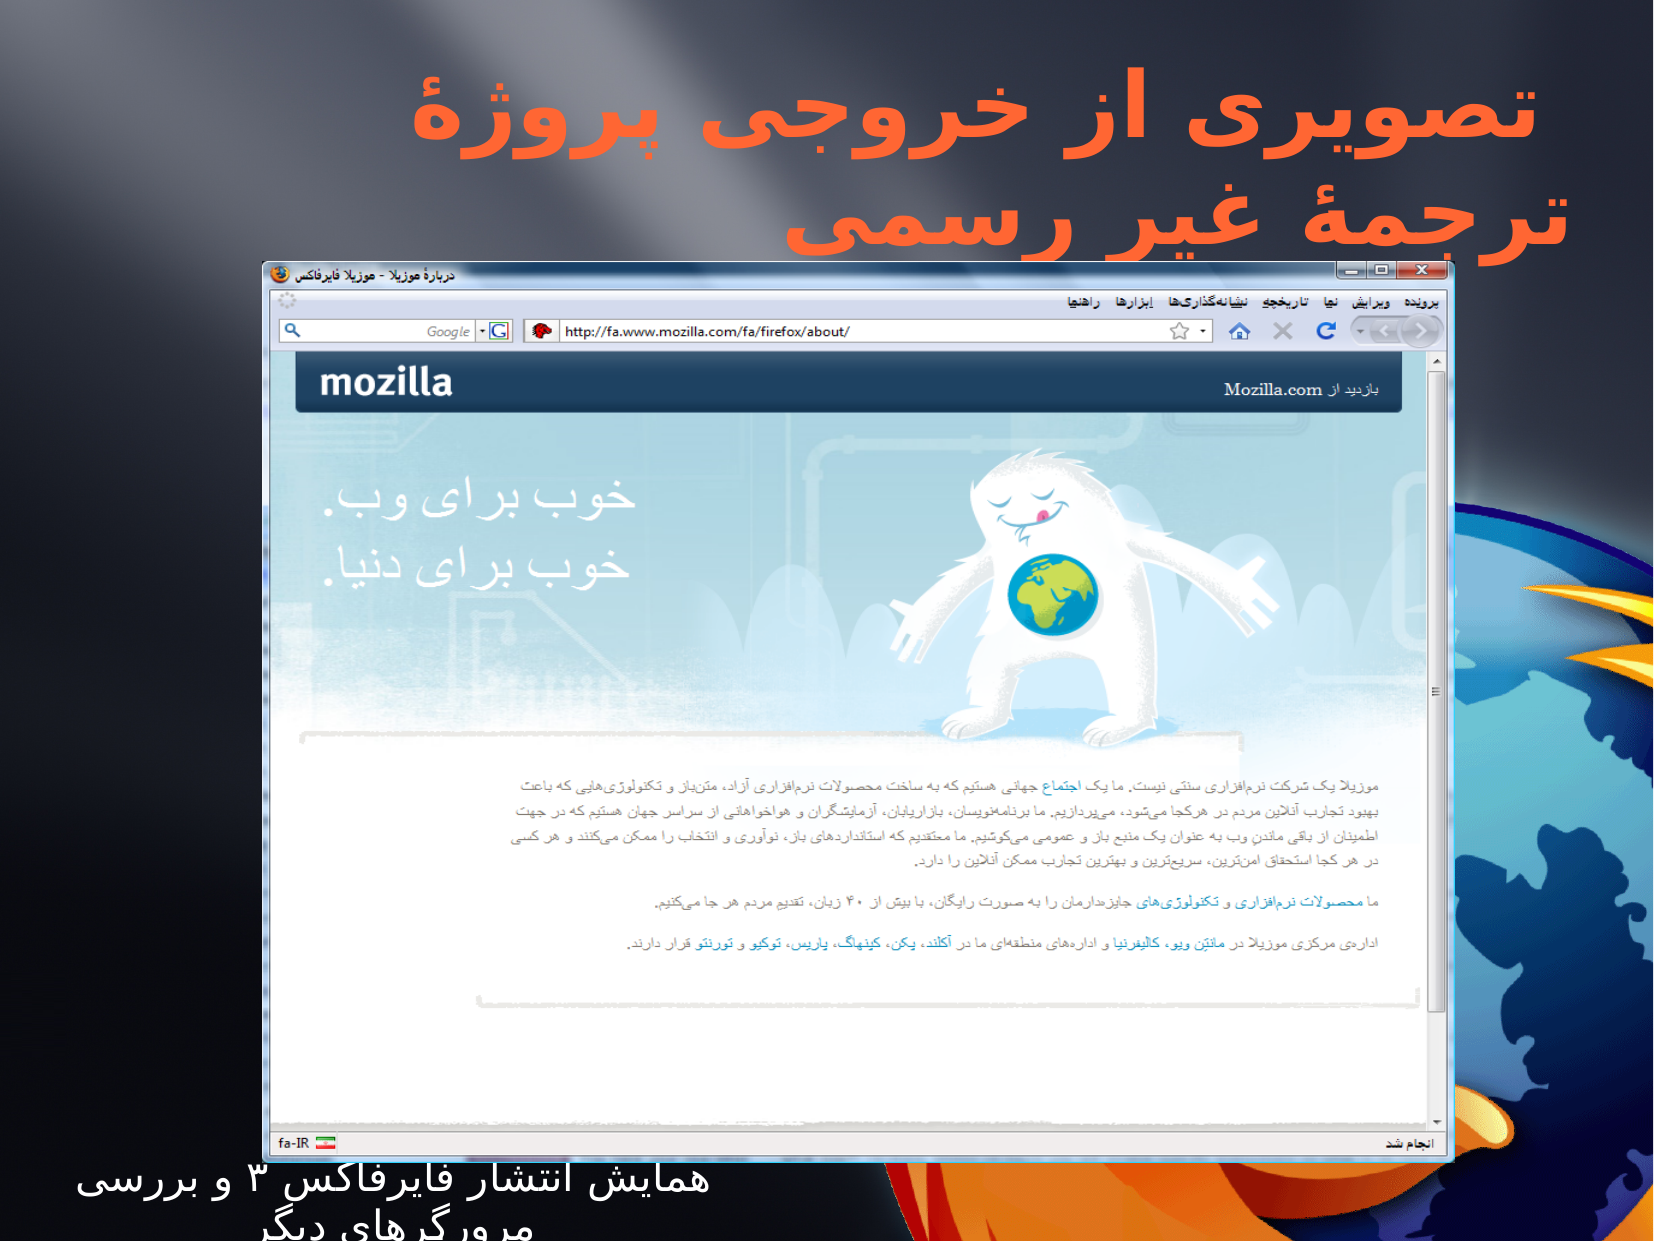

# تصویری از خروجی پروژهٔ ترجمهٔ غیر رسمی